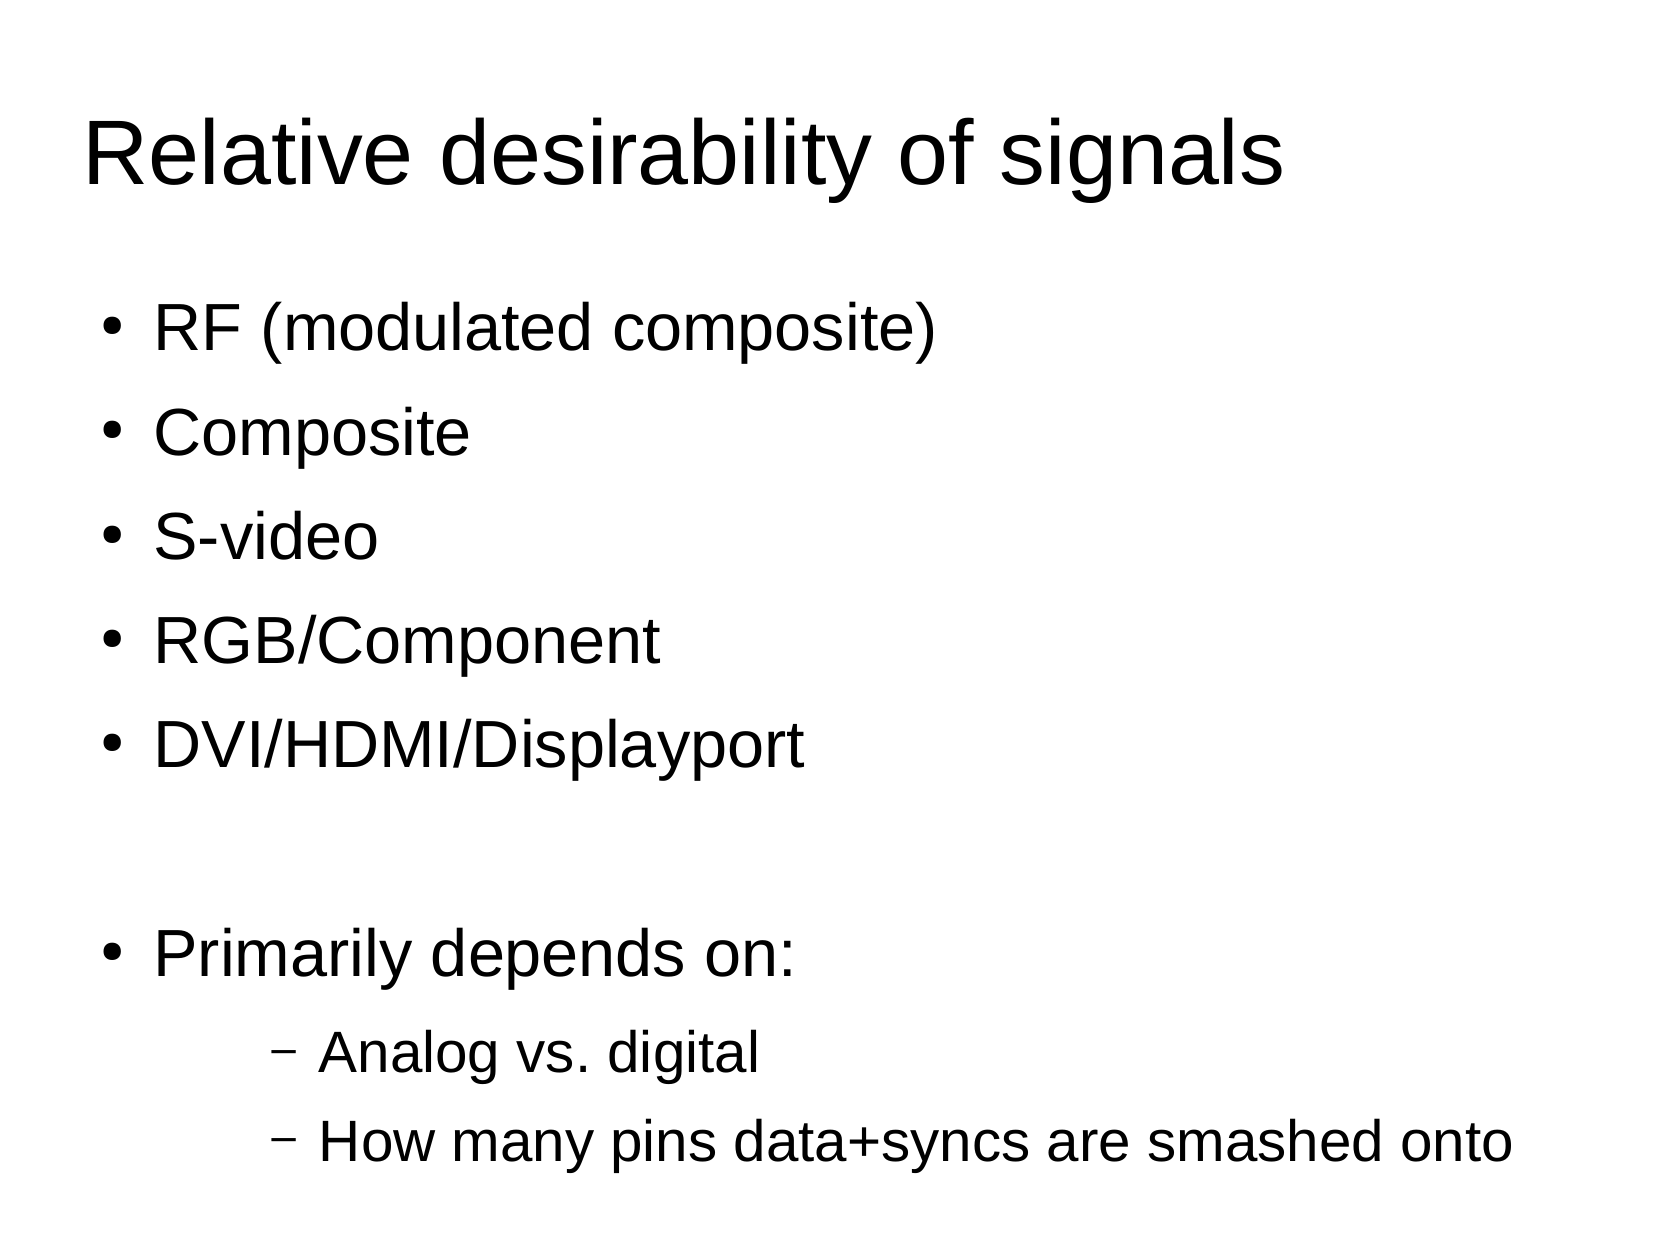

# Relative desirability of signals
RF (modulated composite)
Composite
S-video
RGB/Component
DVI/HDMI/Displayport
Primarily depends on:
Analog vs. digital
How many pins data+syncs are smashed onto